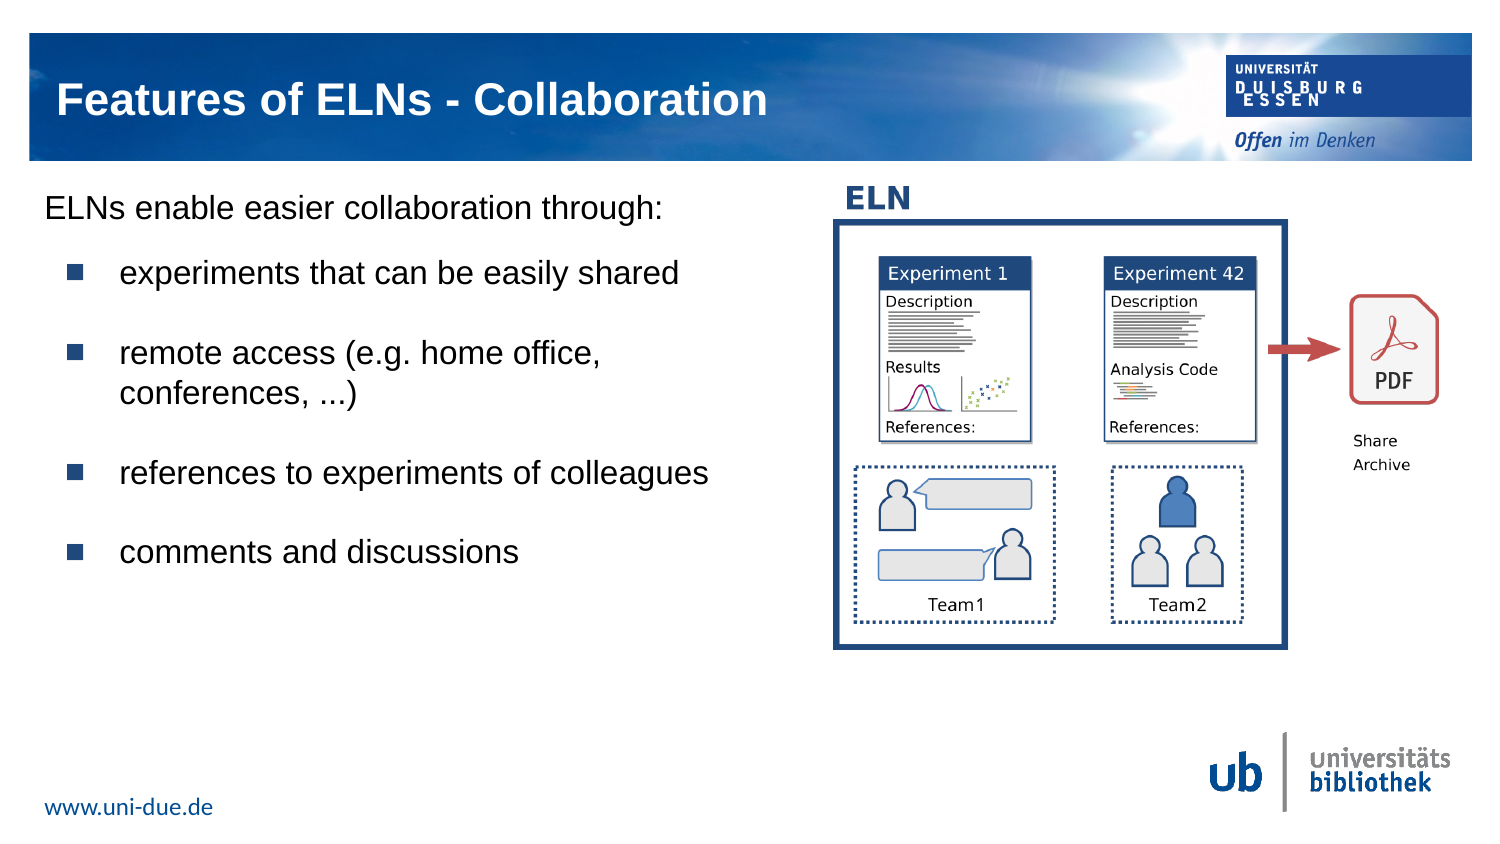

Features of ELNs - Collaboration
ELNs enable easier collaboration through:
experiments that can be easily shared
remote access (e.g. home office,
conferences, ...)
references to experiments of colleagues
comments and discussions
www.uni-due.de